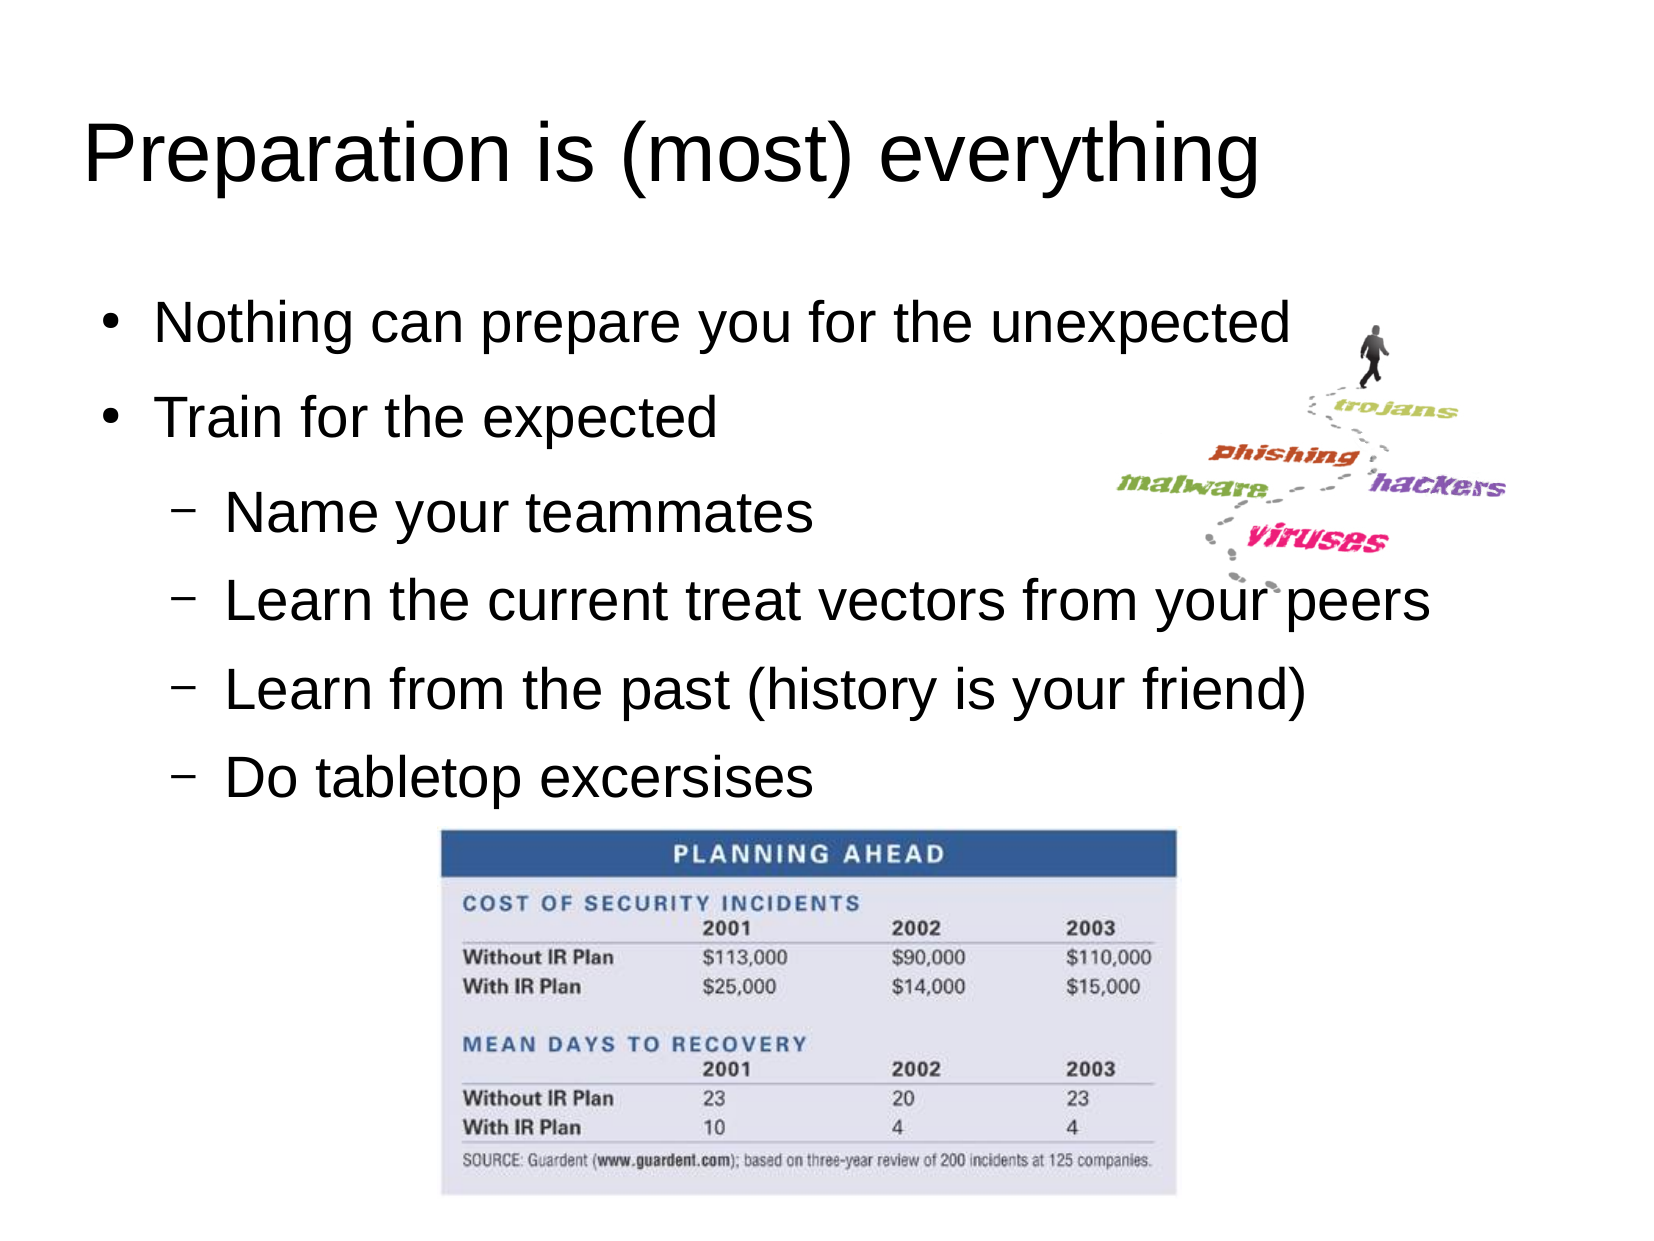

# Preparation is (most) everything
Nothing can prepare you for the unexpected
Train for the expected
Name your teammates
Learn the current treat vectors from your peers
Learn from the past (history is your friend)
Do tabletop excersises